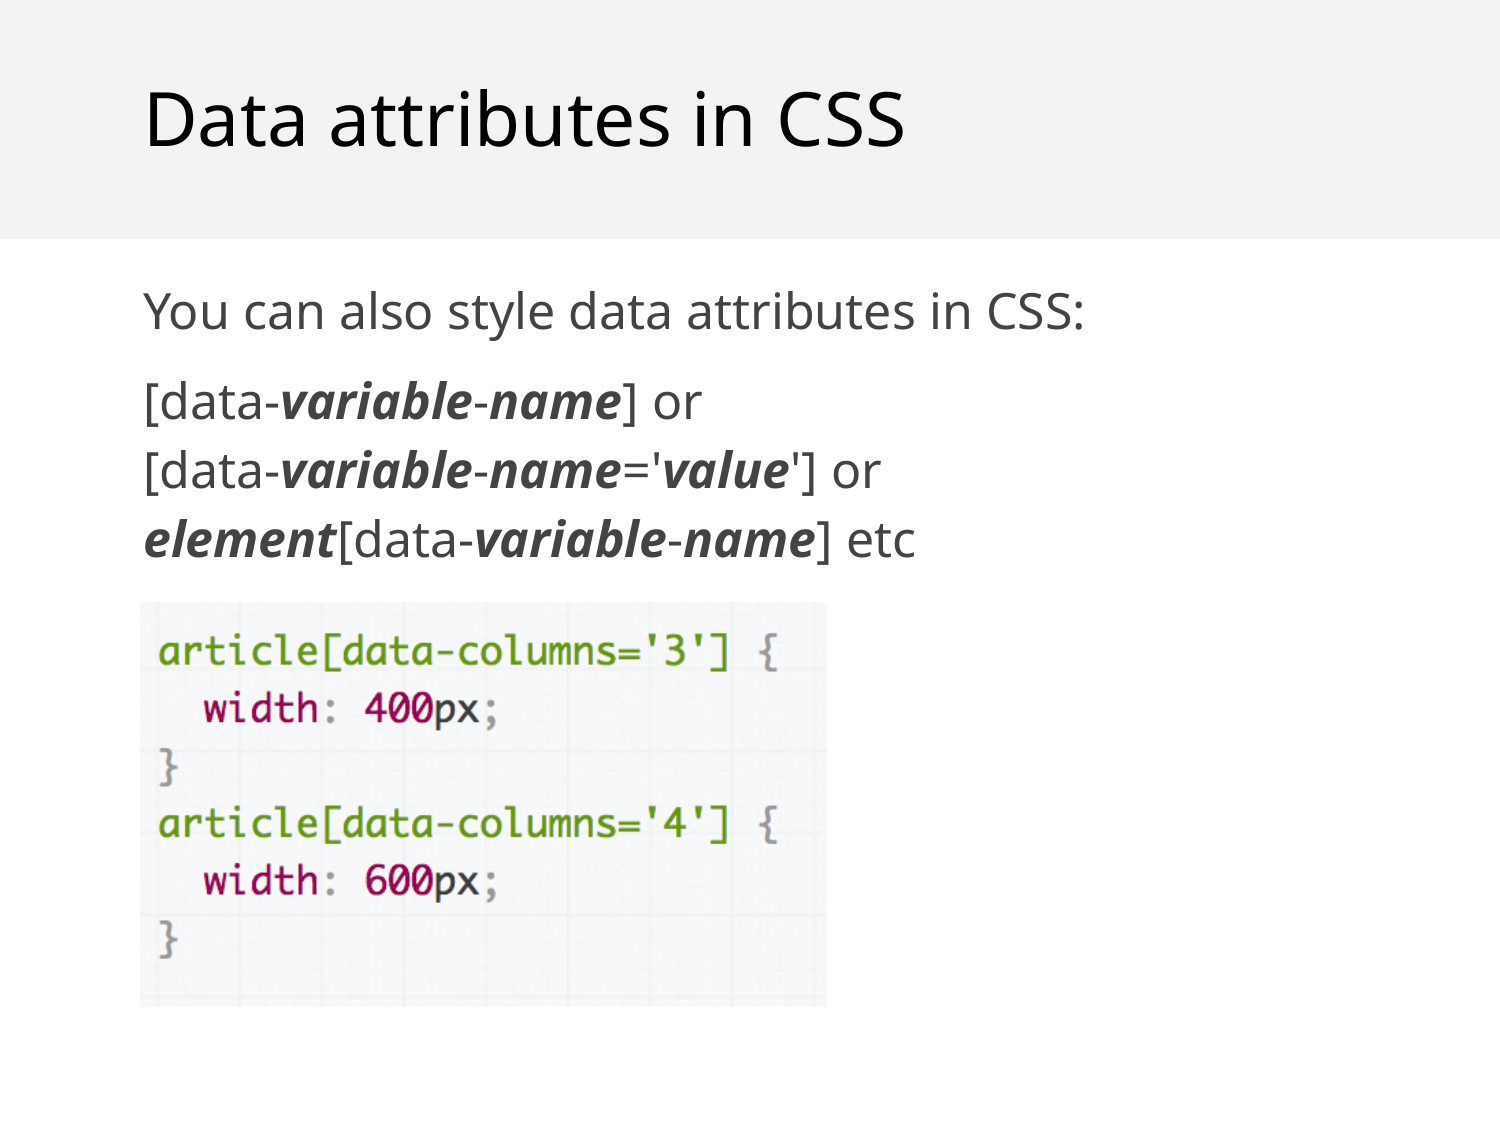

# Data attributes in CSS
You can also style data attributes in CSS:
[data-variable-name] or
[data-variable-name='value'] or
element[data-variable-name] etc